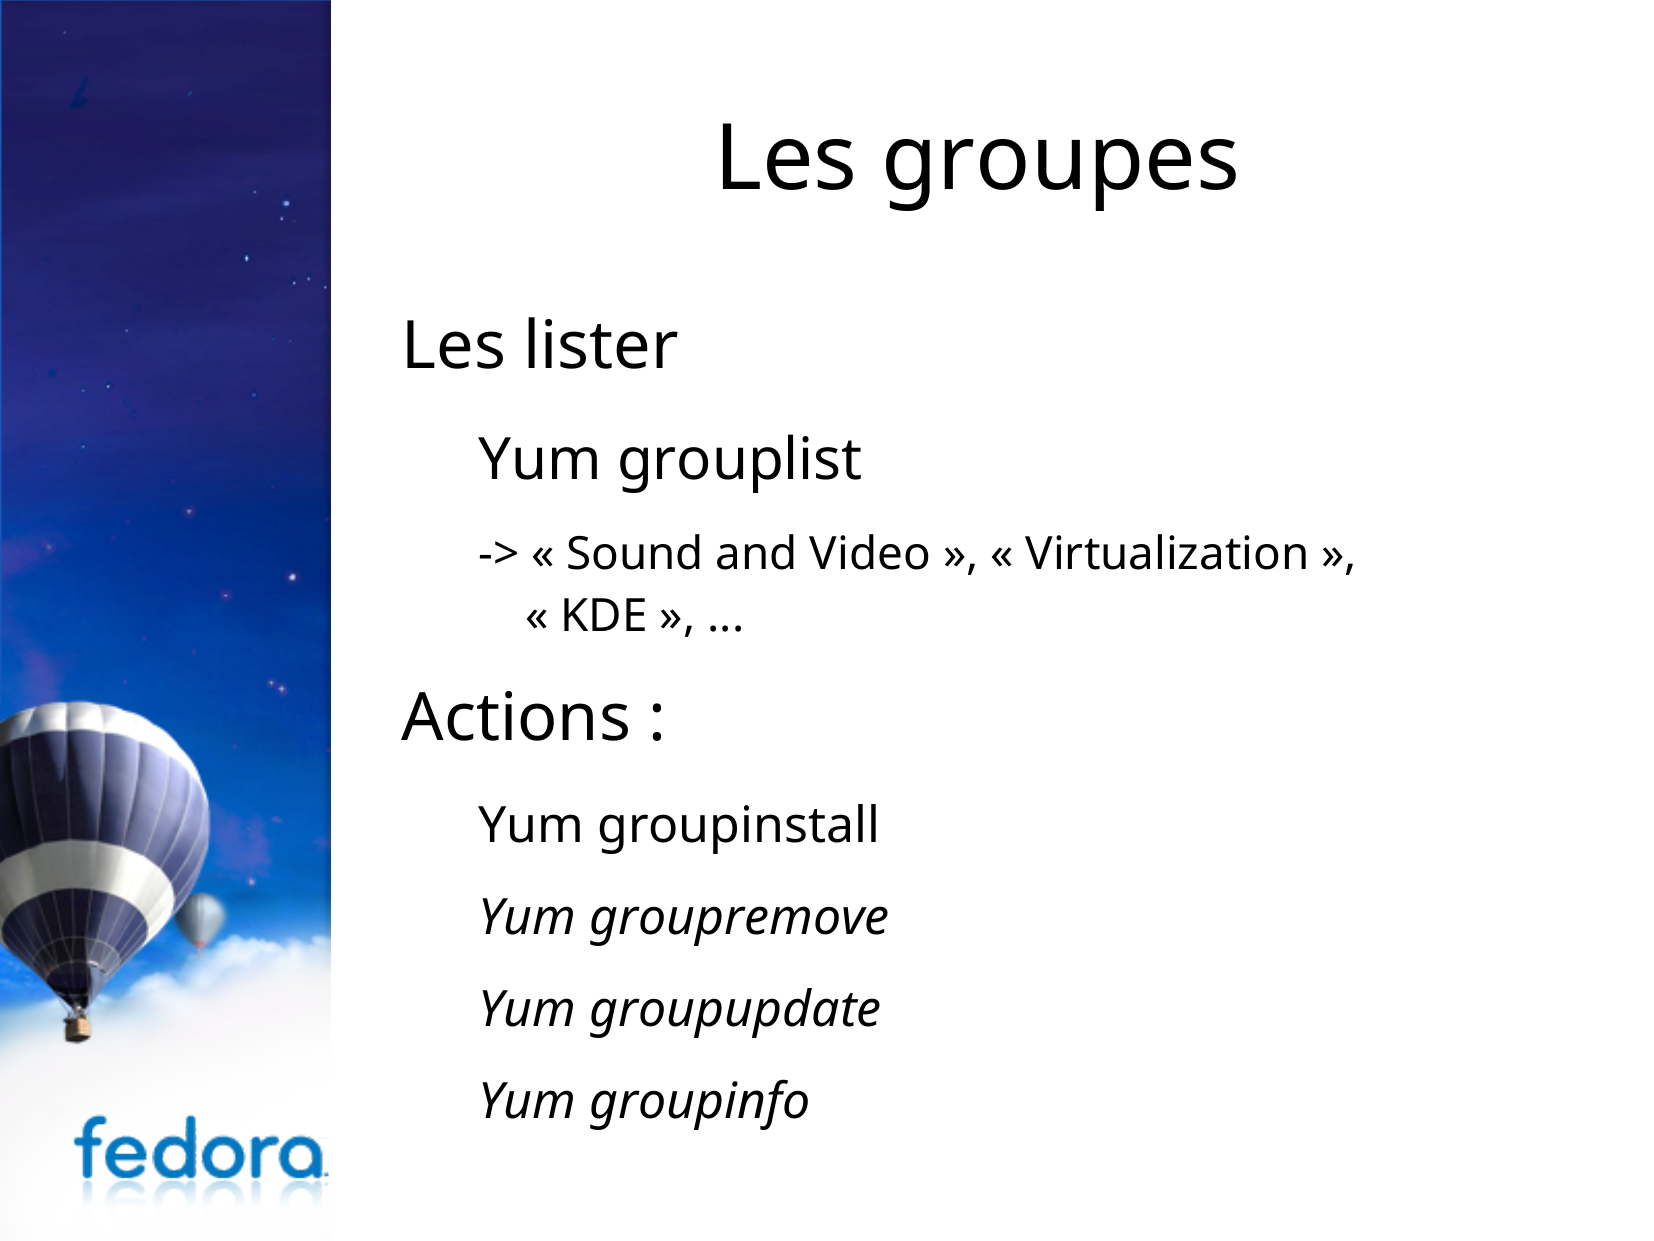

# Les groupes
Les lister
Yum grouplist
-> « Sound and Video », « Virtualization », « KDE », ...
Actions :
Yum groupinstall
Yum groupremove
Yum groupupdate
Yum groupinfo